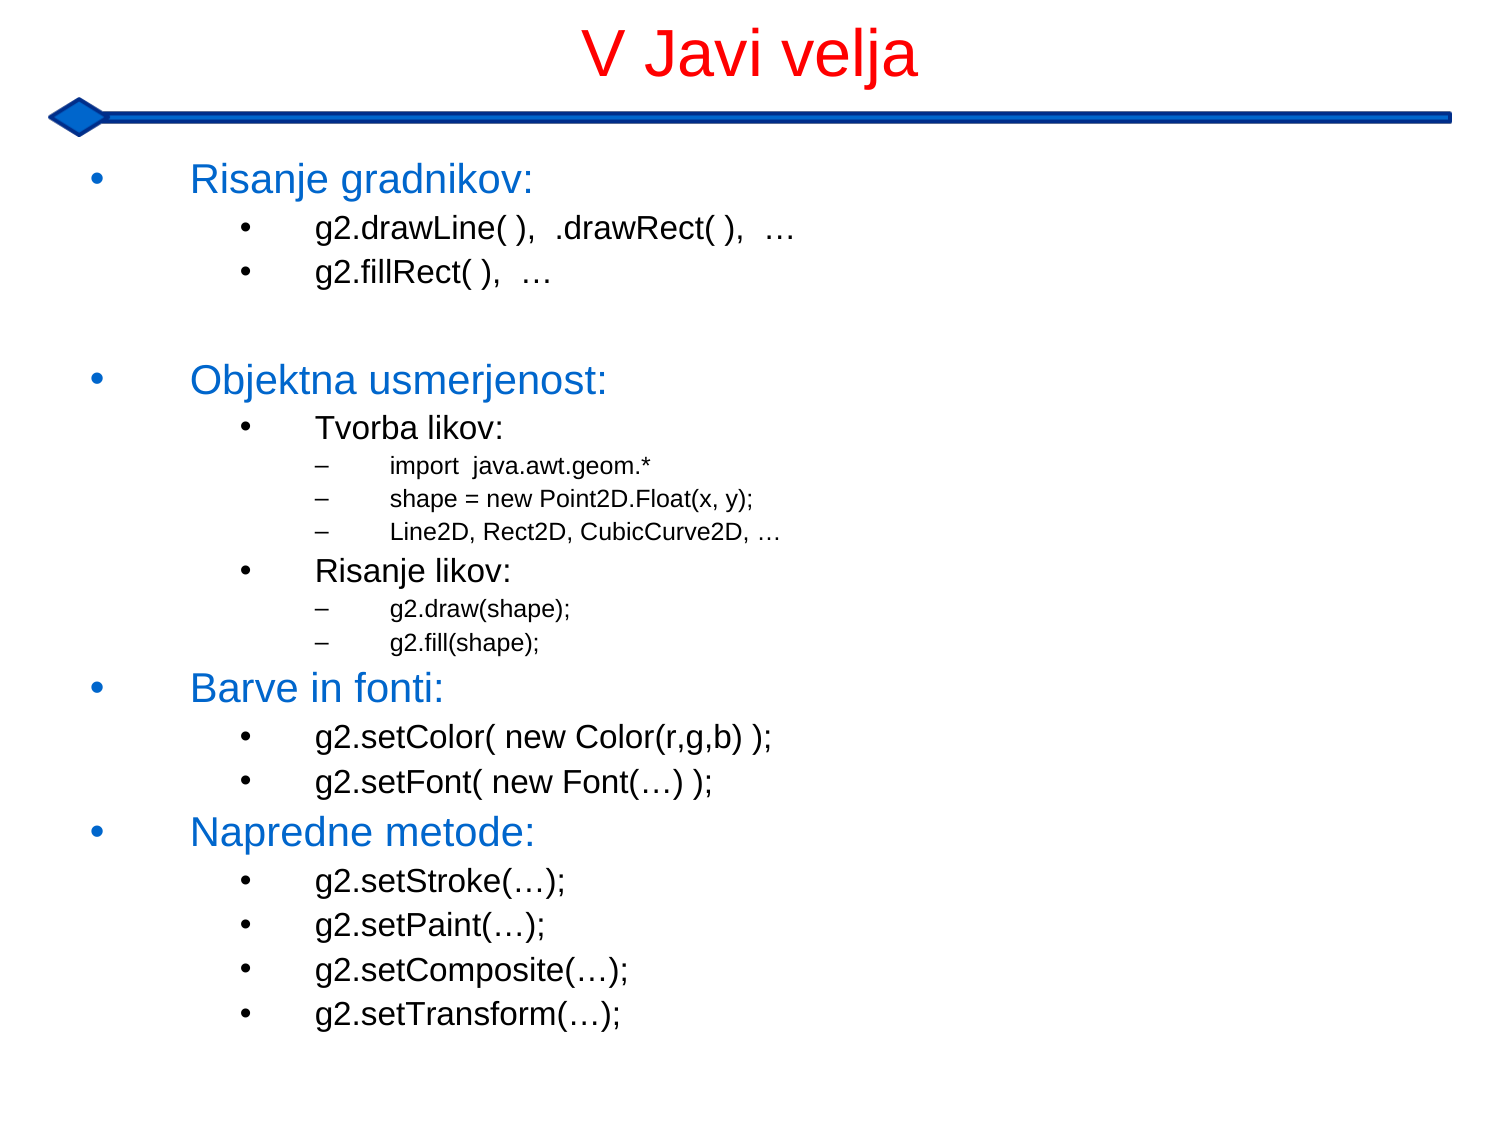

# V Javi velja
Risanje gradnikov:
g2.drawLine( ), .drawRect( ), …
g2.fillRect( ), …
Objektna usmerjenost:
Tvorba likov:
import java.awt.geom.*
shape = new Point2D.Float(x, y);
Line2D, Rect2D, CubicCurve2D, …
Risanje likov:
g2.draw(shape);
g2.fill(shape);
Barve in fonti:
g2.setColor( new Color(r,g,b) );
g2.setFont( new Font(…) );
Napredne metode:
g2.setStroke(…);
g2.setPaint(…);
g2.setComposite(…);
g2.setTransform(…);